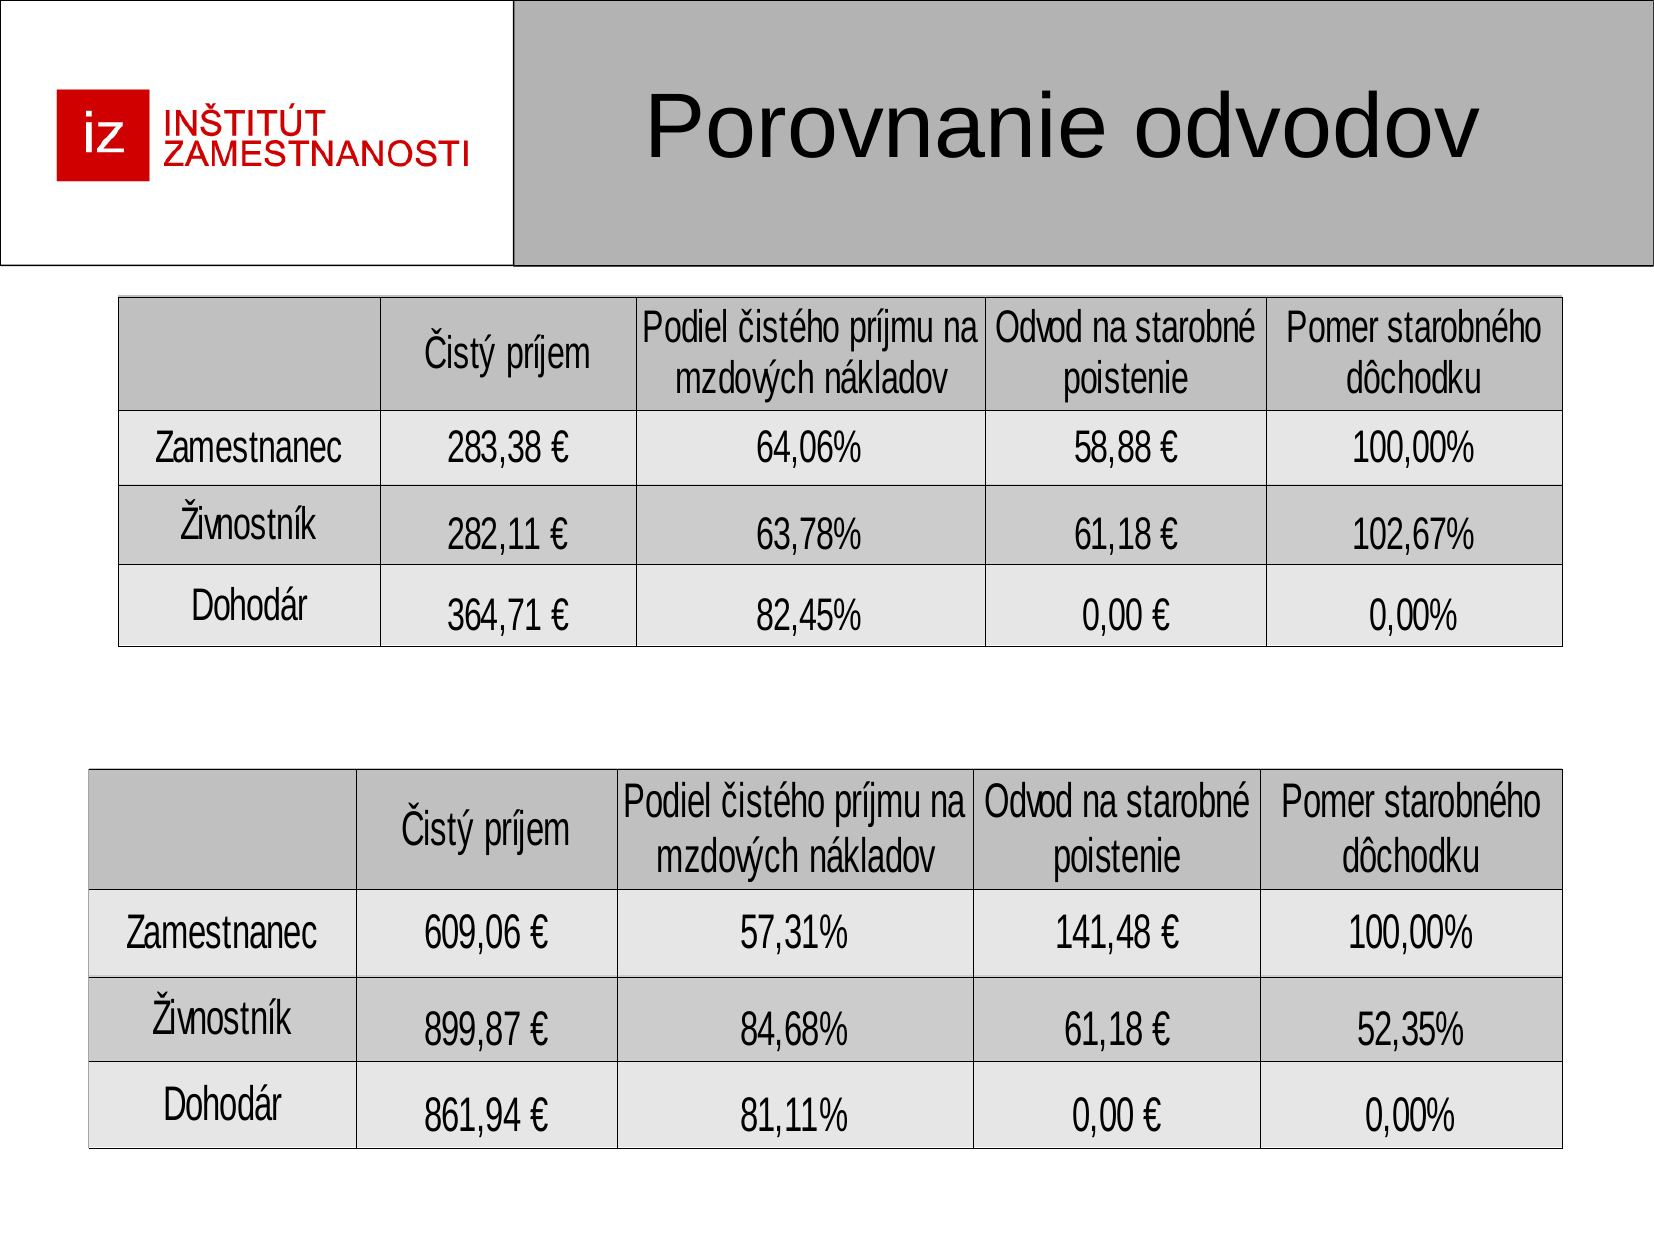

# Porovnanie odvodov
tu som ja
aj ja
aj tz